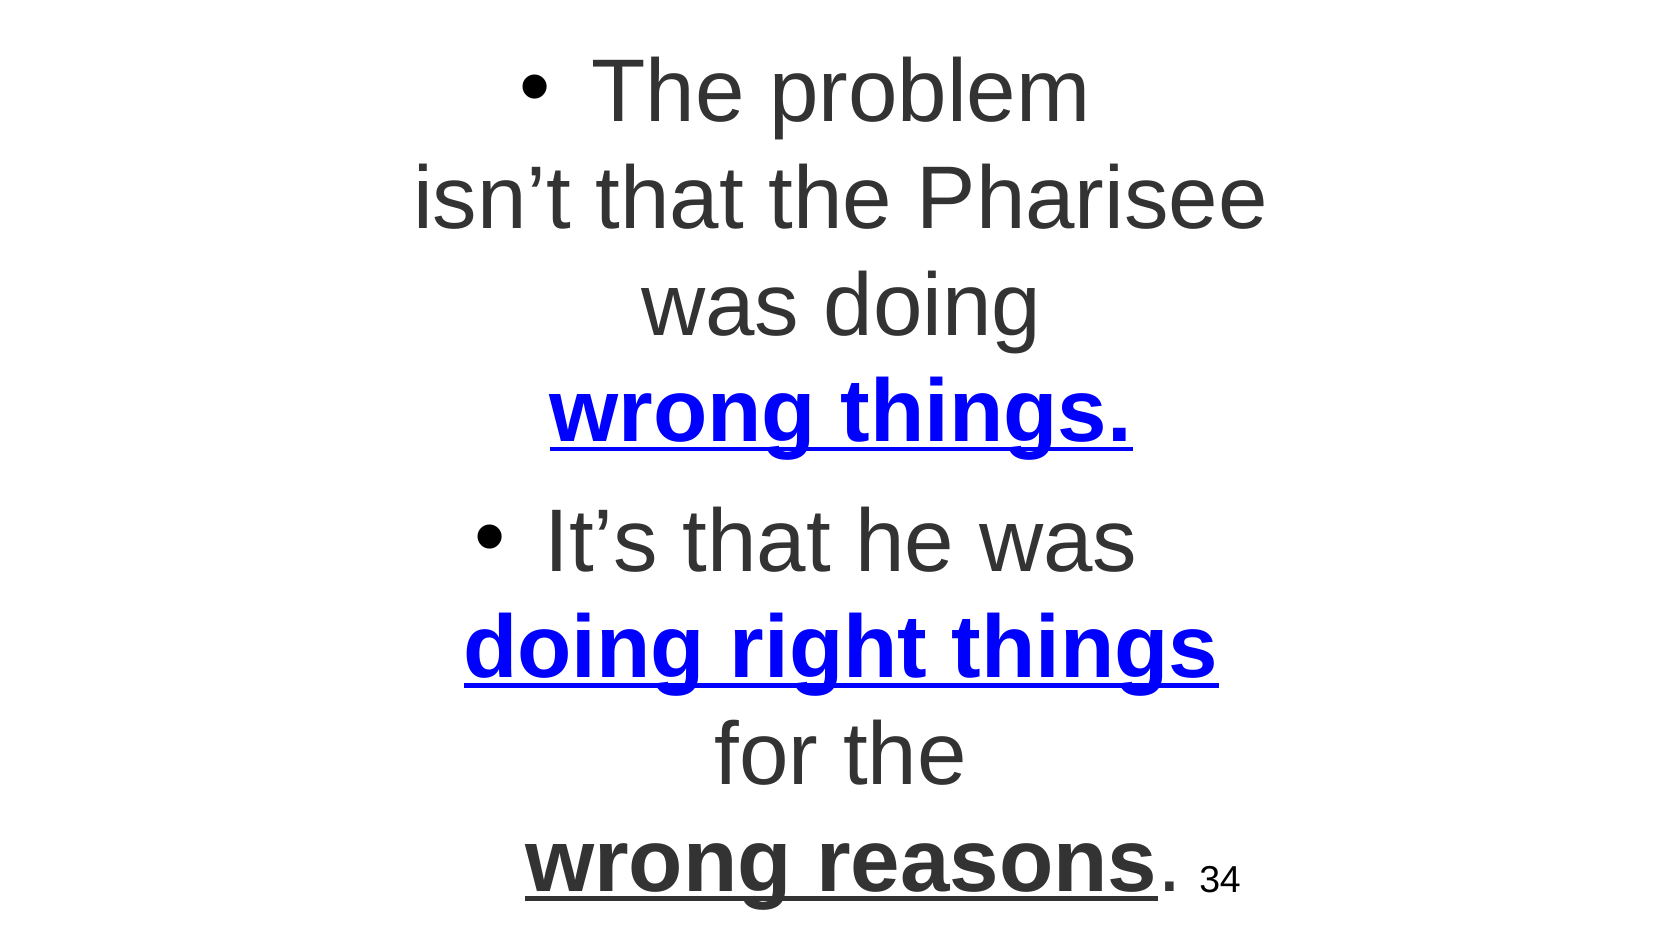

# The problem isn’t that the Pharisee was doing wrong things.
It’s that he was
doing right things
for the
wrong reasons.
34